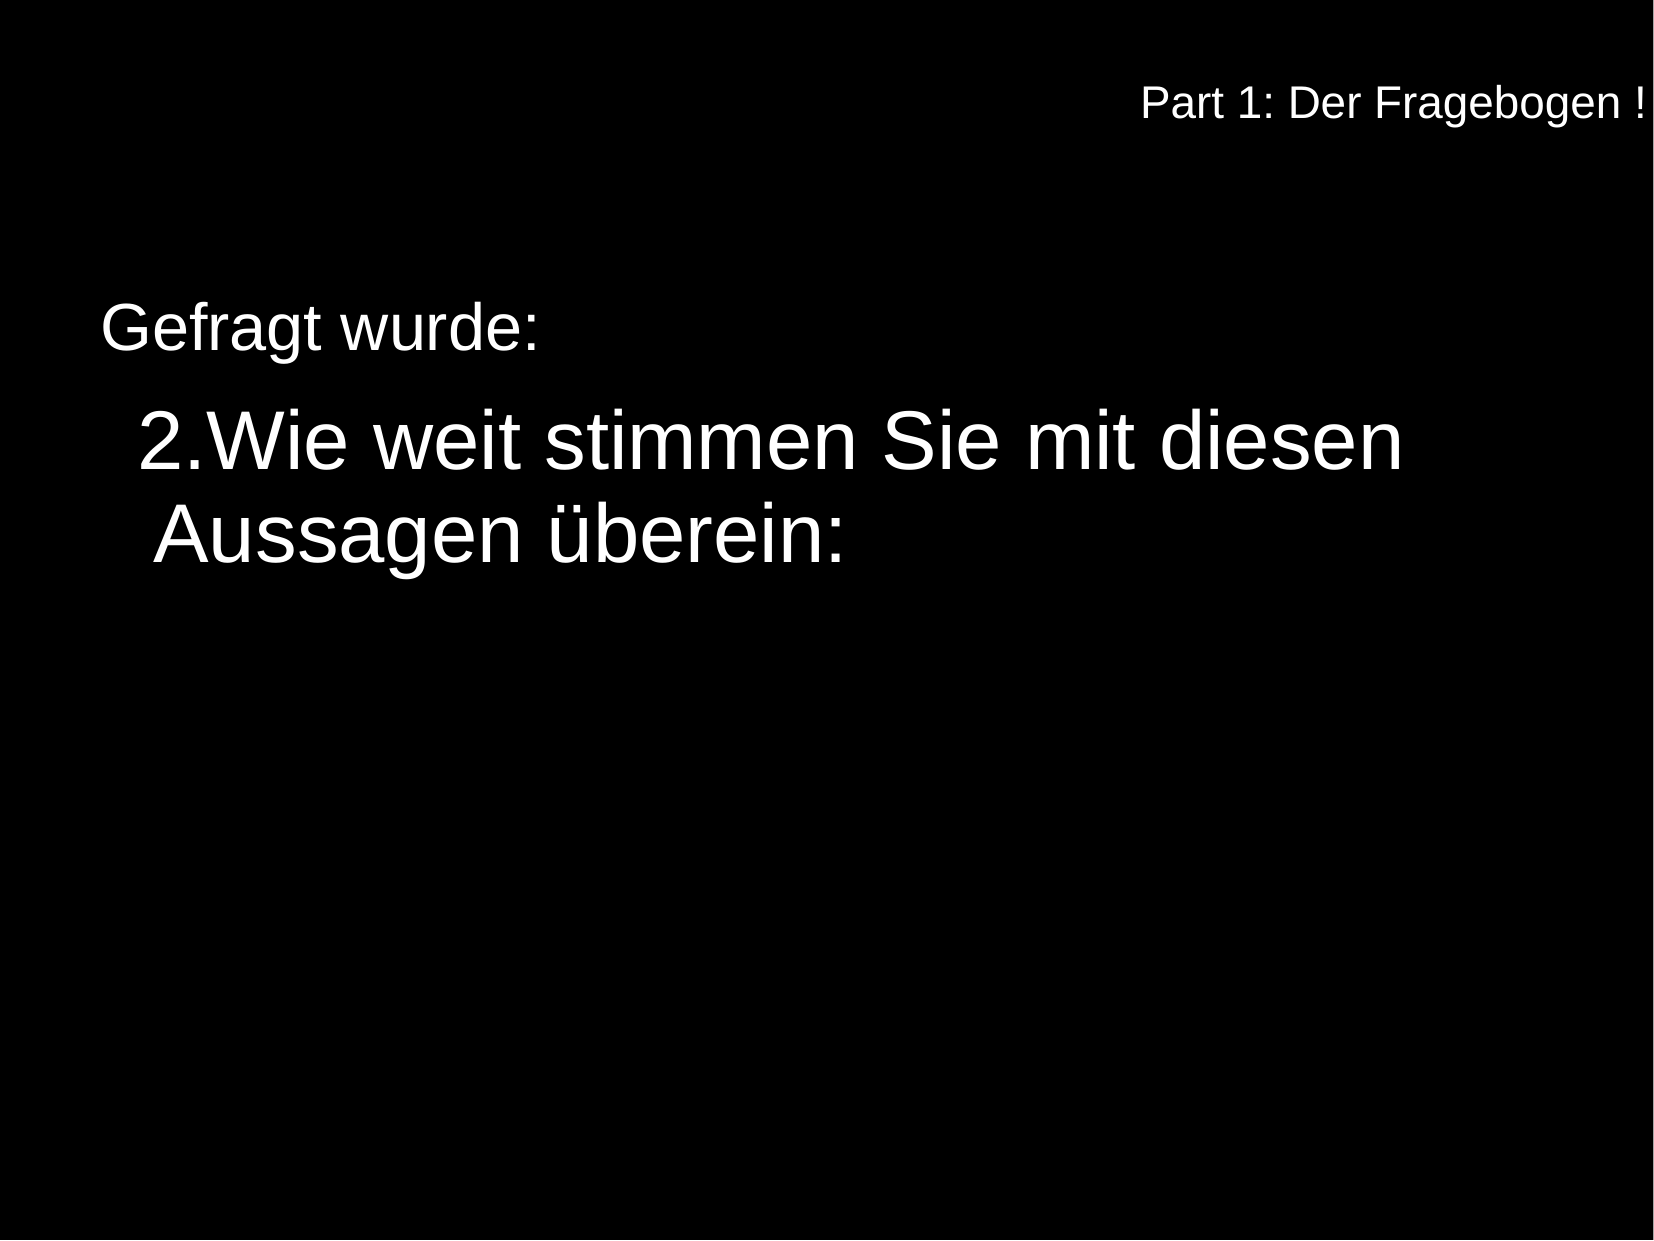

# Part 1: Der Fragebogen !
Gefragt wurde:
 2.Wie weit stimmen Sie mit diesen Aussagen überein: